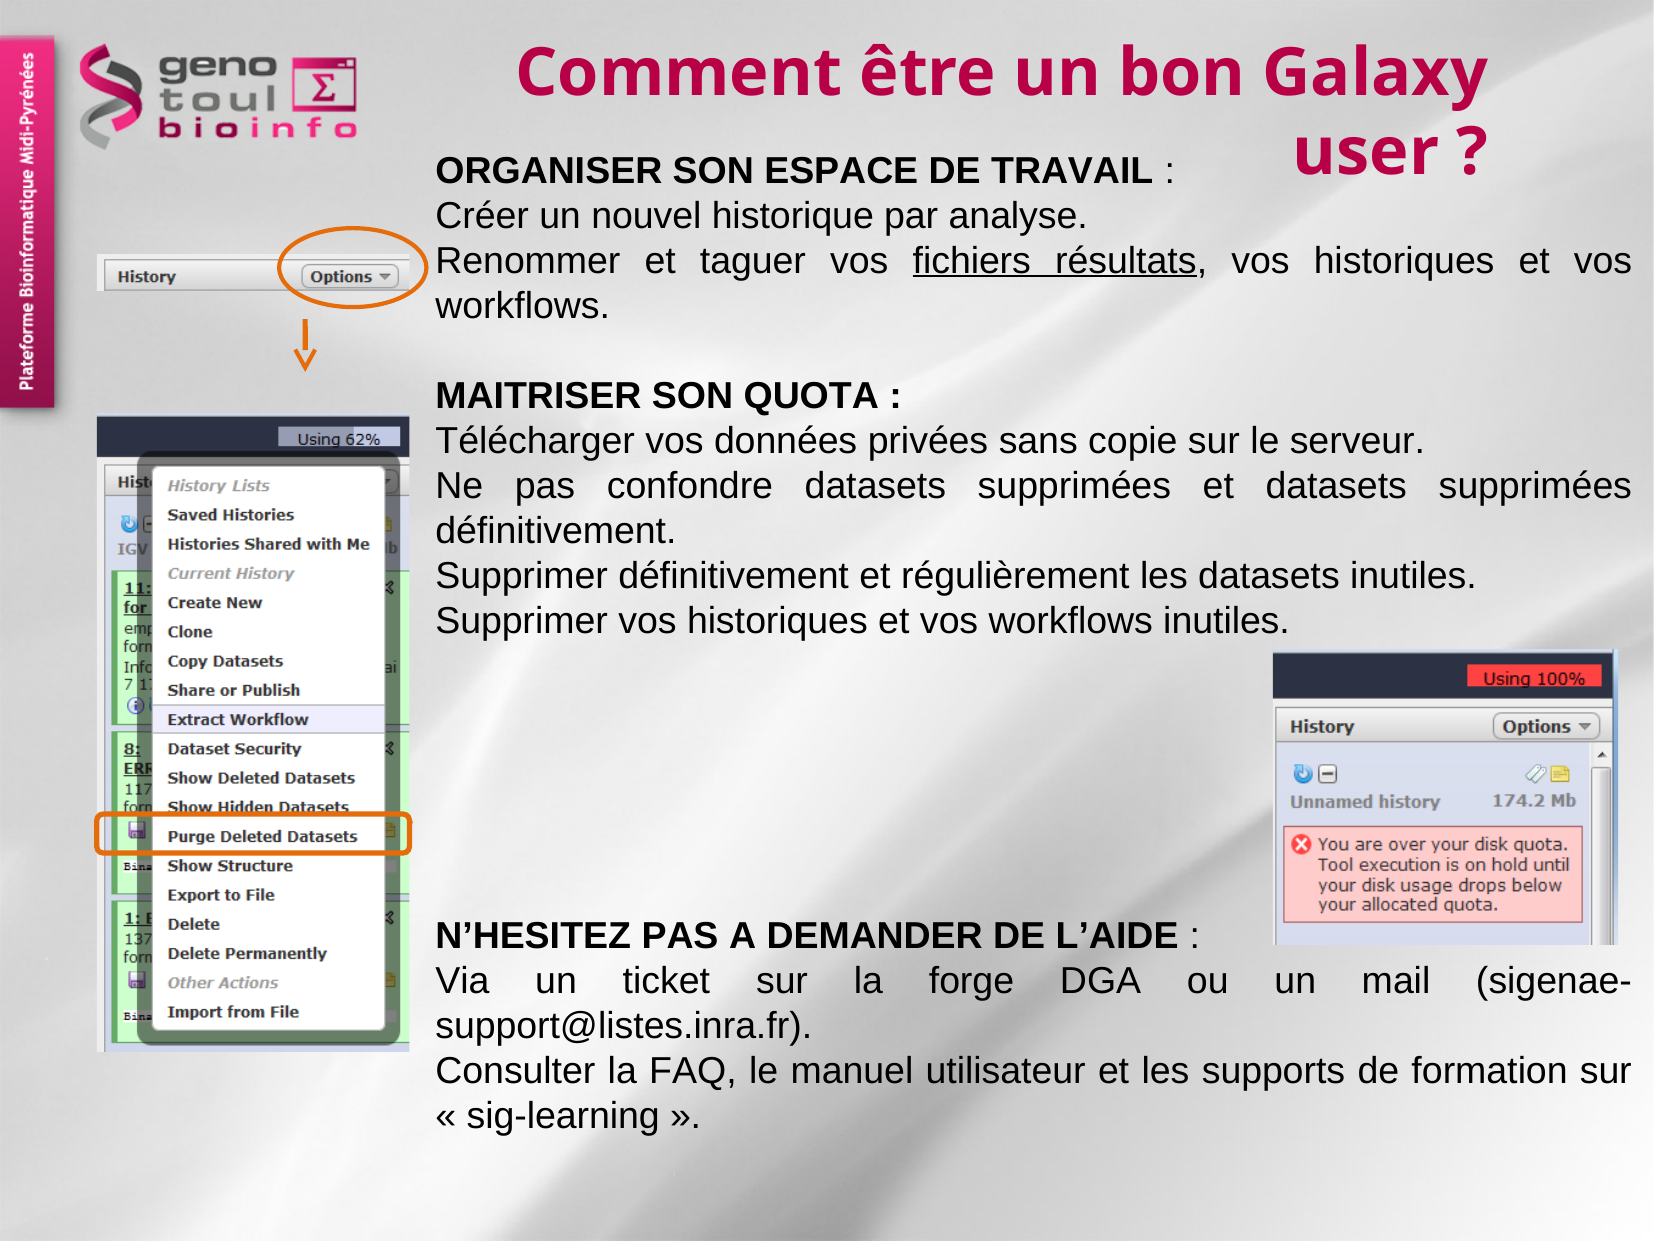

Comment être un bon Galaxy user ?
ORGANISER SON ESPACE DE TRAVAIL :
Créer un nouvel historique par analyse.
Renommer et taguer vos fichiers résultats, vos historiques et vos workflows.
MAITRISER SON QUOTA :
Télécharger vos données privées sans copie sur le serveur.
Ne pas confondre datasets supprimées et datasets supprimées définitivement.
Supprimer définitivement et régulièrement les datasets inutiles.
Supprimer vos historiques et vos workflows inutiles.
N’HESITEZ PAS A DEMANDER DE L’AIDE :
Via un ticket sur la forge DGA ou un mail (sigenae-support@listes.inra.fr).
Consulter la FAQ, le manuel utilisateur et les supports de formation sur « sig-learning ».